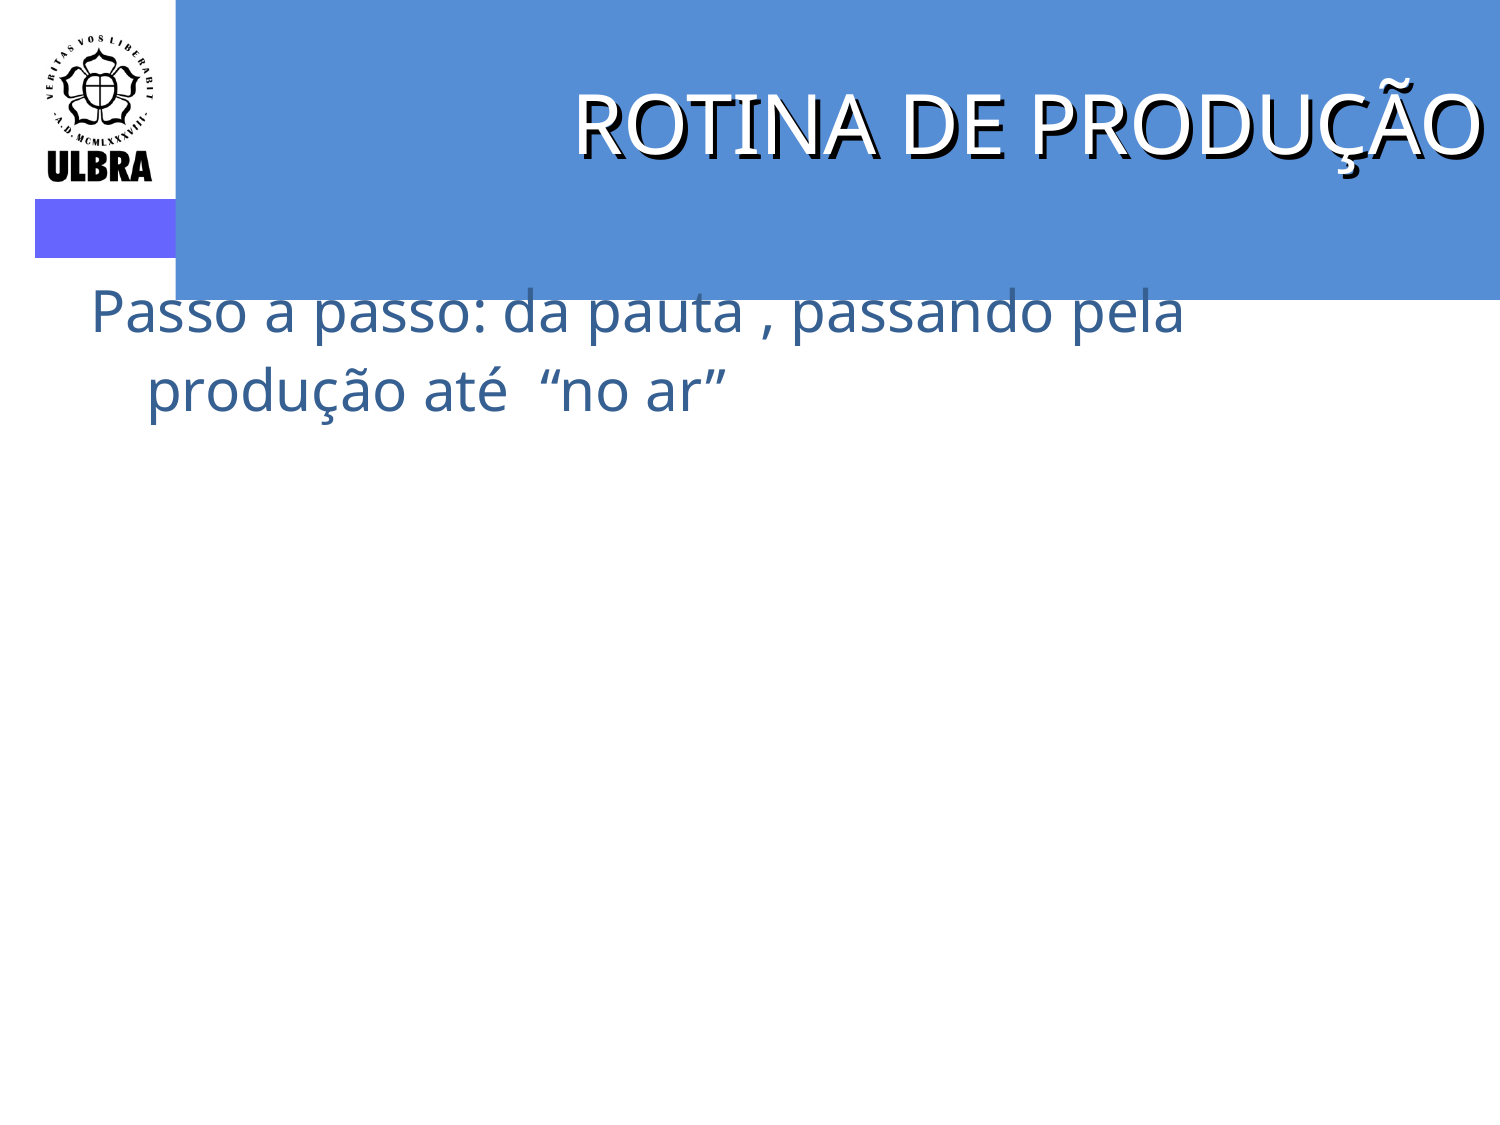

# ROTINA DE PRODUÇÃO
Passo a passo: da pauta , passando pela produção até “no ar”